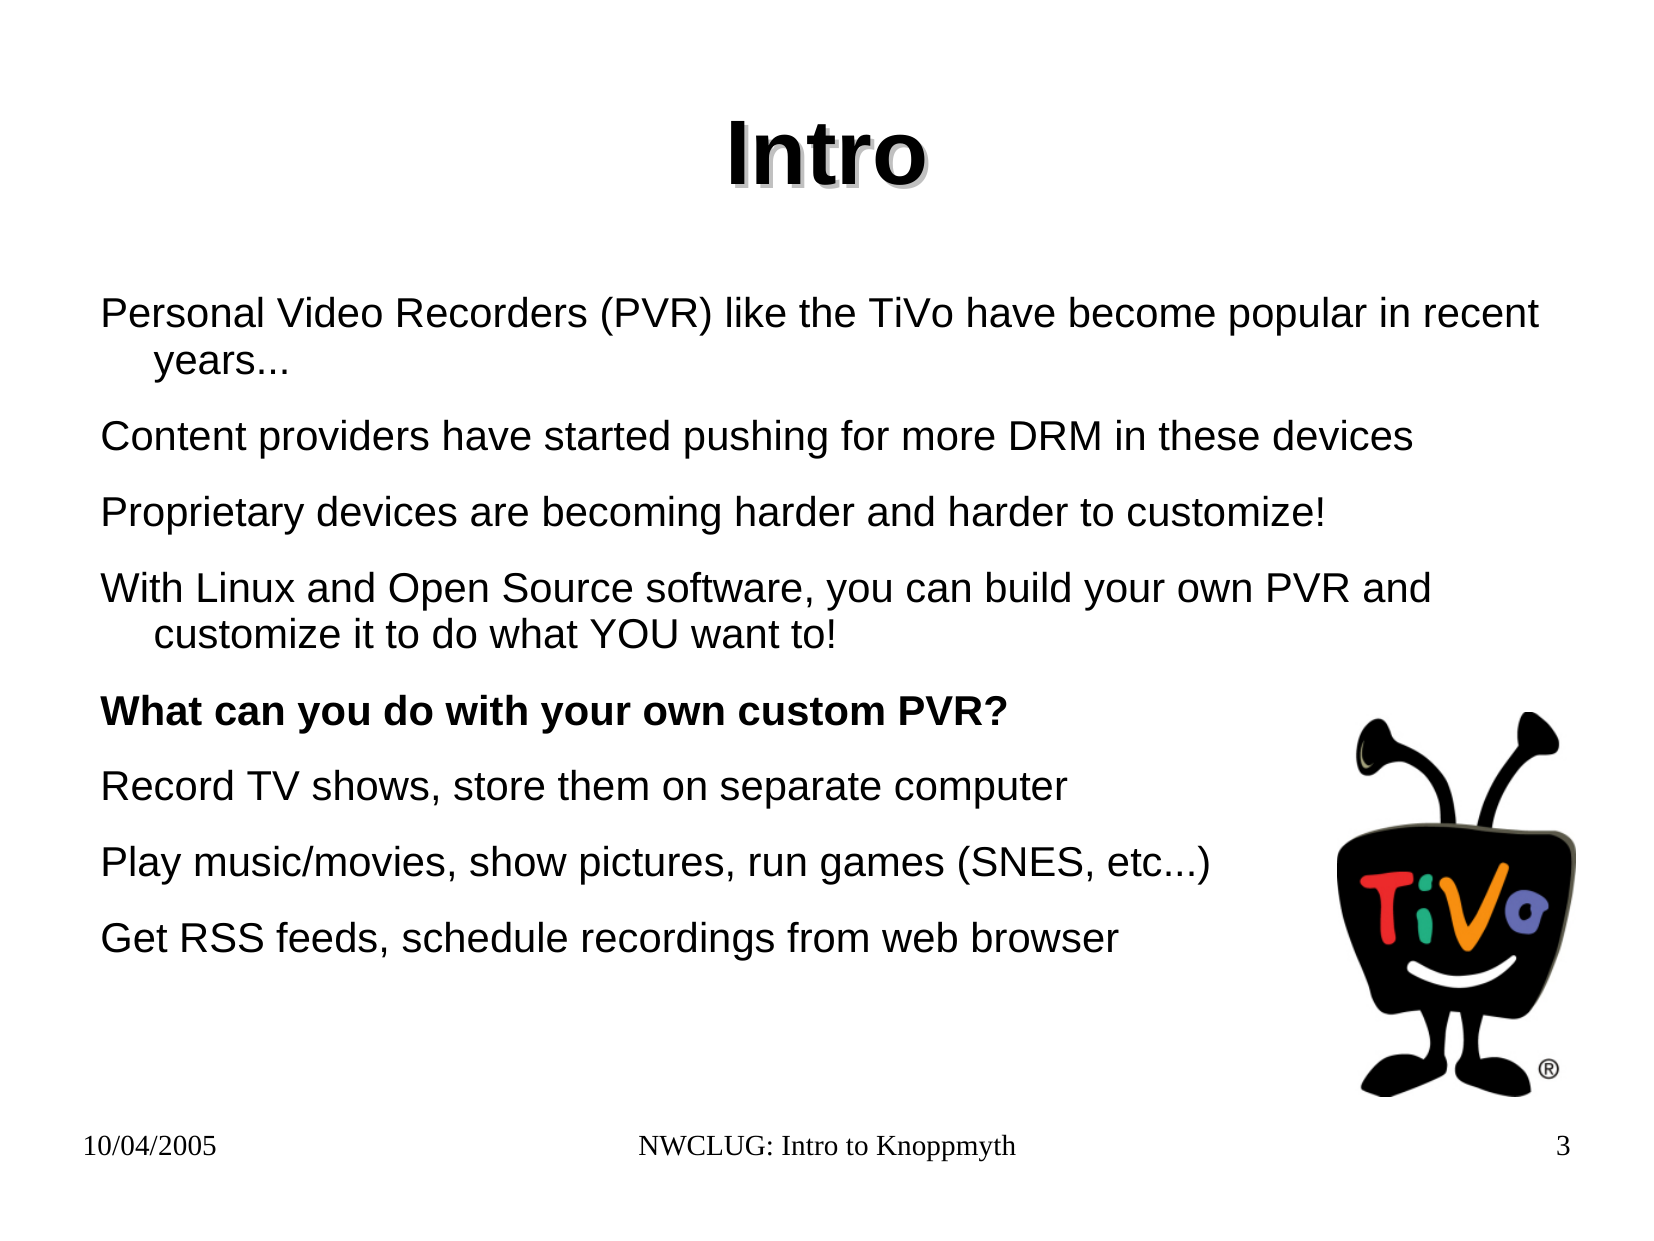

# Intro
Personal Video Recorders (PVR) like the TiVo have become popular in recent years...
Content providers have started pushing for more DRM in these devices
Proprietary devices are becoming harder and harder to customize!
With Linux and Open Source software, you can build your own PVR and customize it to do what YOU want to!
What can you do with your own custom PVR?
Record TV shows, store them on separate computer
Play music/movies, show pictures, run games (SNES, etc...)
Get RSS feeds, schedule recordings from web browser
10/04/2005
NWCLUG: Intro to Knoppmyth
3